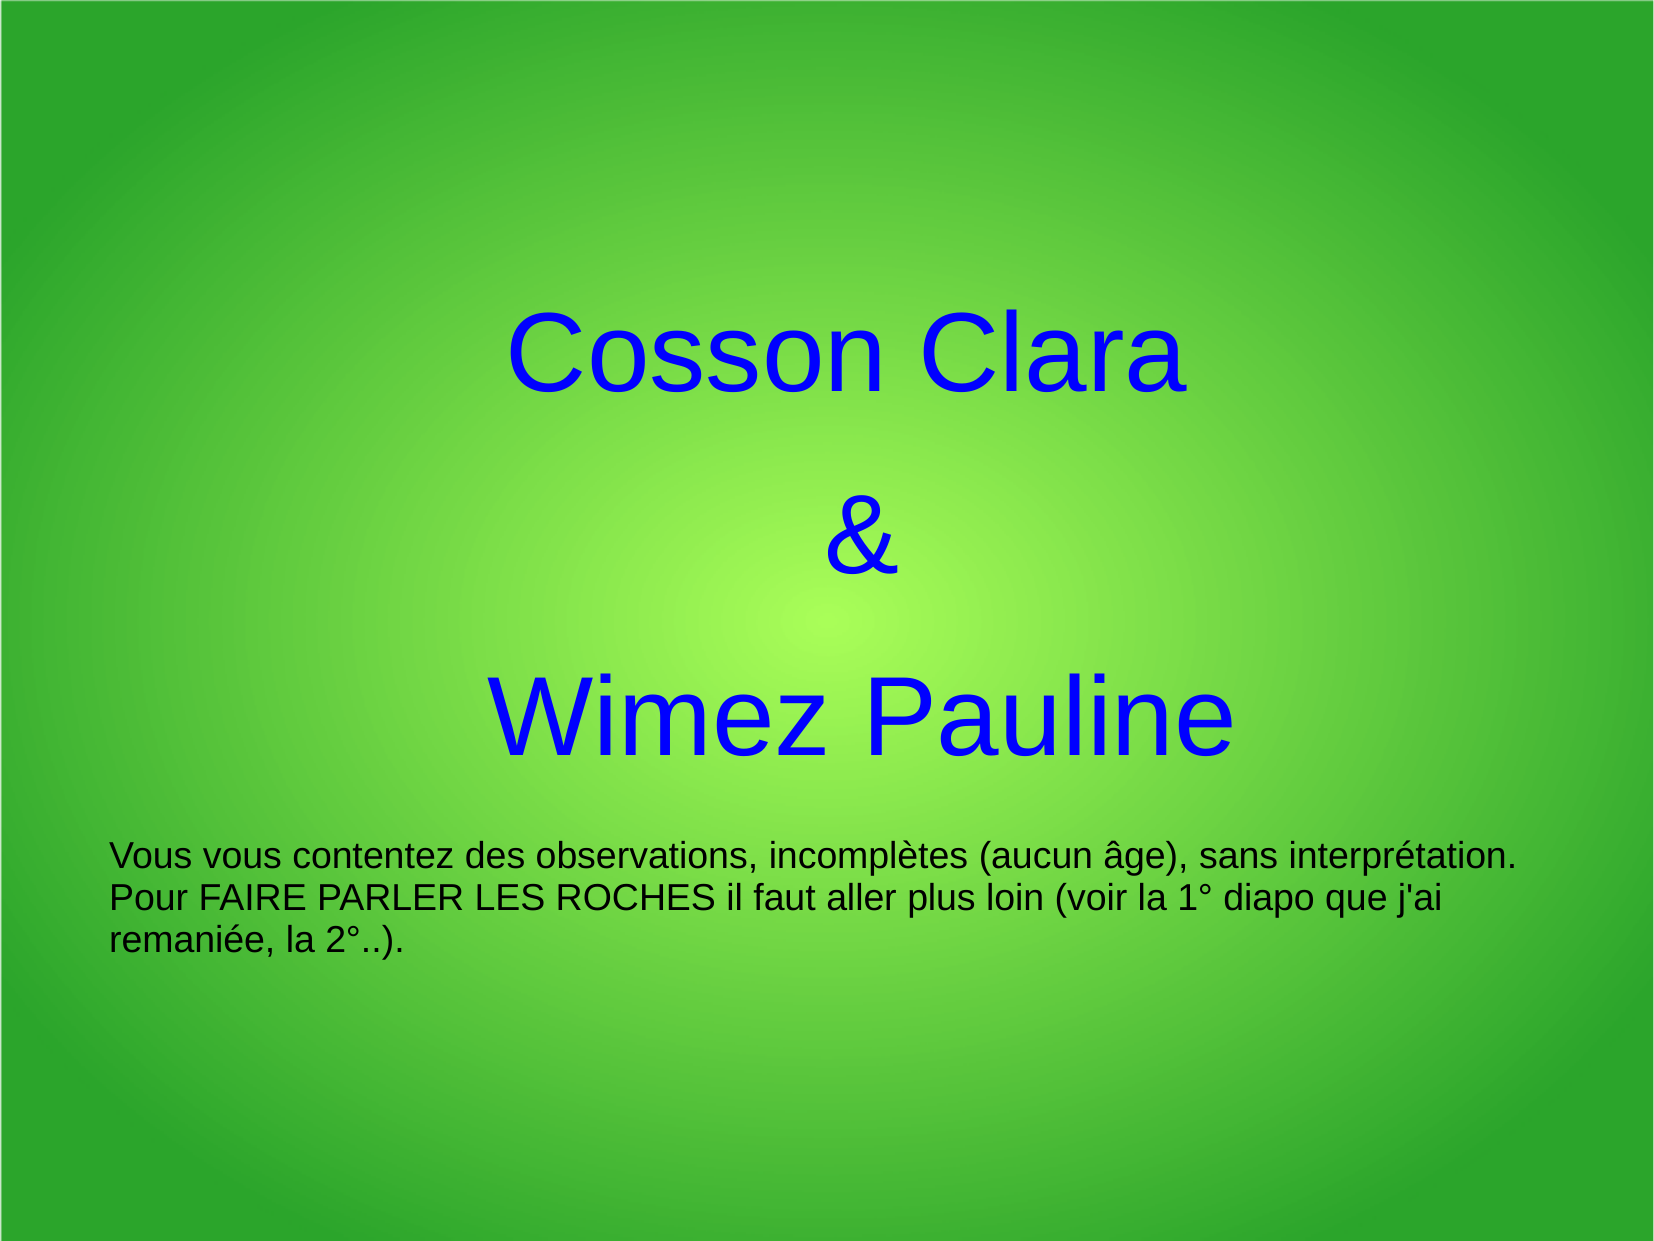

# Cosson Clara
&
Wimez Pauline
Vous vous contentez des observations, incomplètes (aucun âge), sans interprétation.
Pour FAIRE PARLER LES ROCHES il faut aller plus loin (voir la 1° diapo que j'ai remaniée, la 2°..).